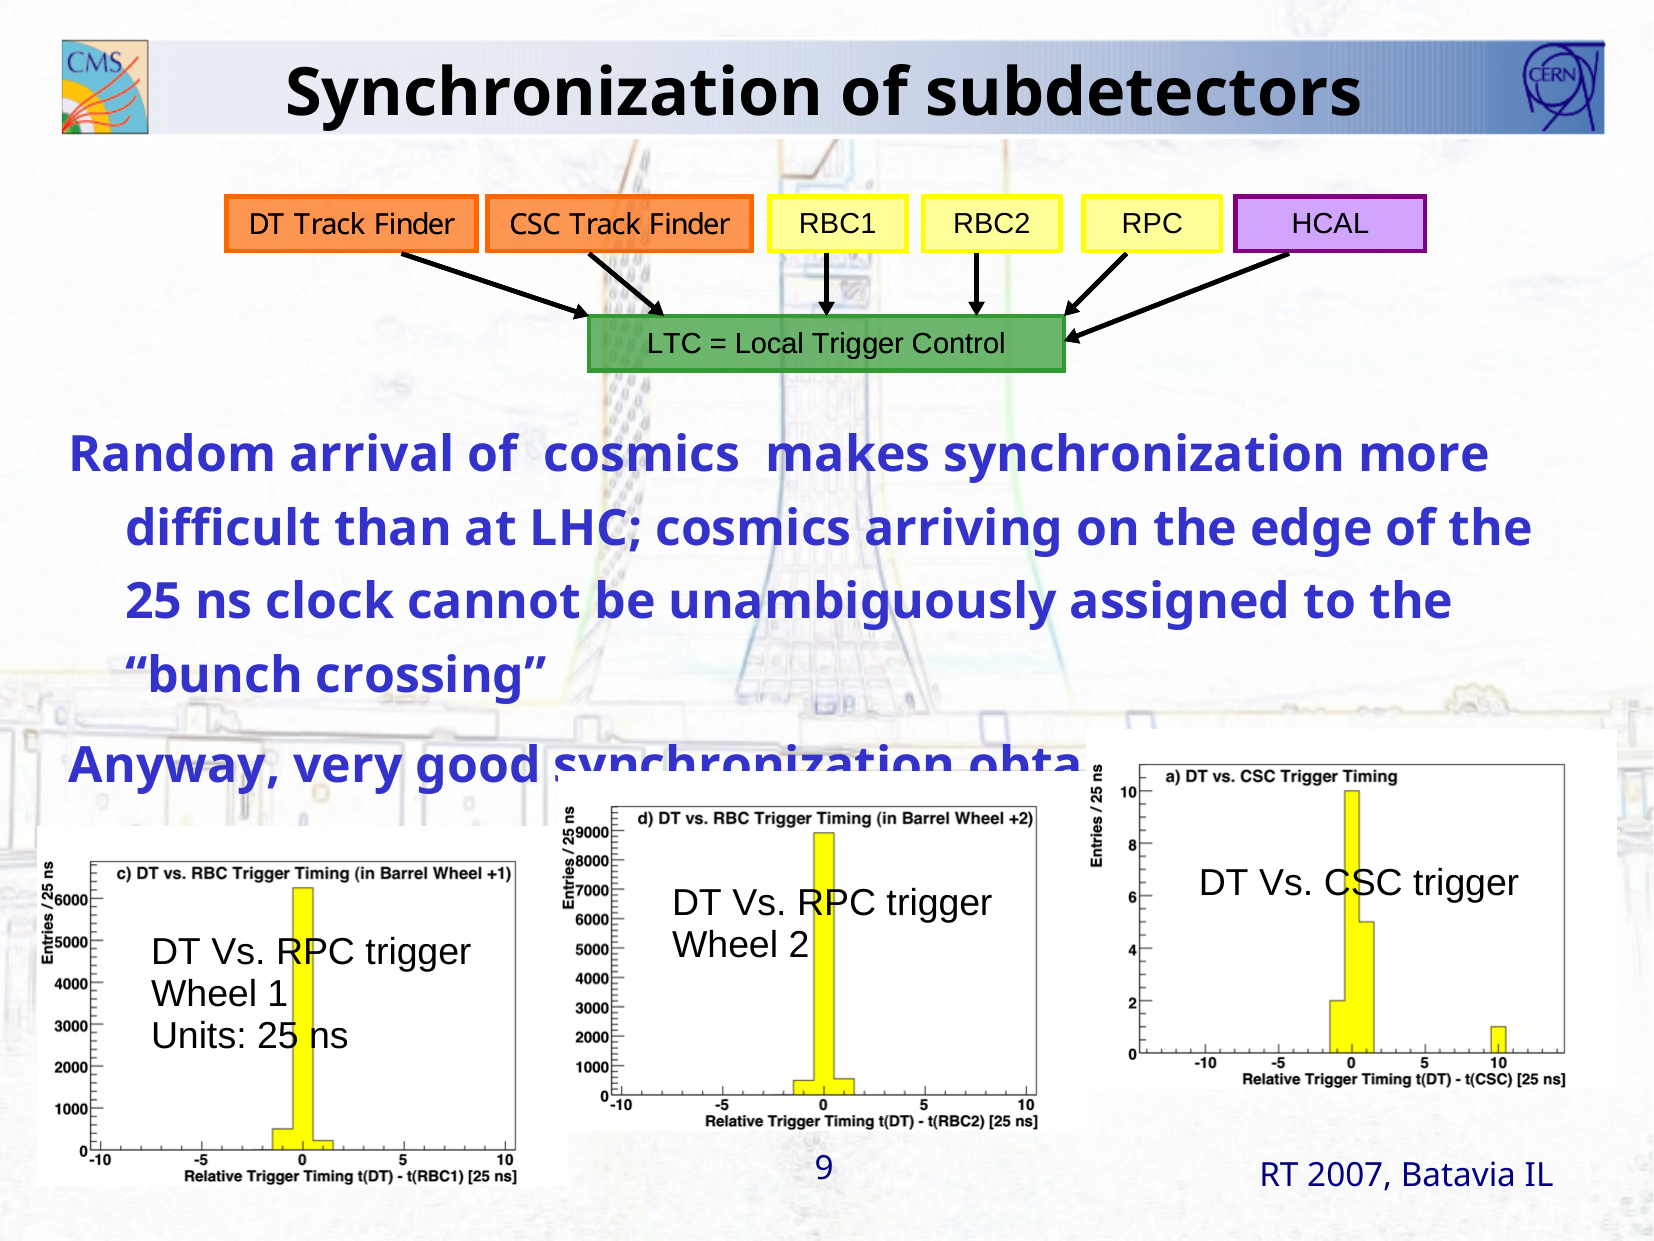

# Synchronization of subdetectors
Random arrival of cosmics makes synchronization more difficult than at LHC; cosmics arriving on the edge of the 25 ns clock cannot be unambiguously assigned to the “bunch crossing”
Anyway, very good synchronization obtained.
DT Vs. CSC trigger
DT Vs. RPC trigger
Wheel 2
DT Vs. RPC trigger
Wheel 1
Units: 25 ns